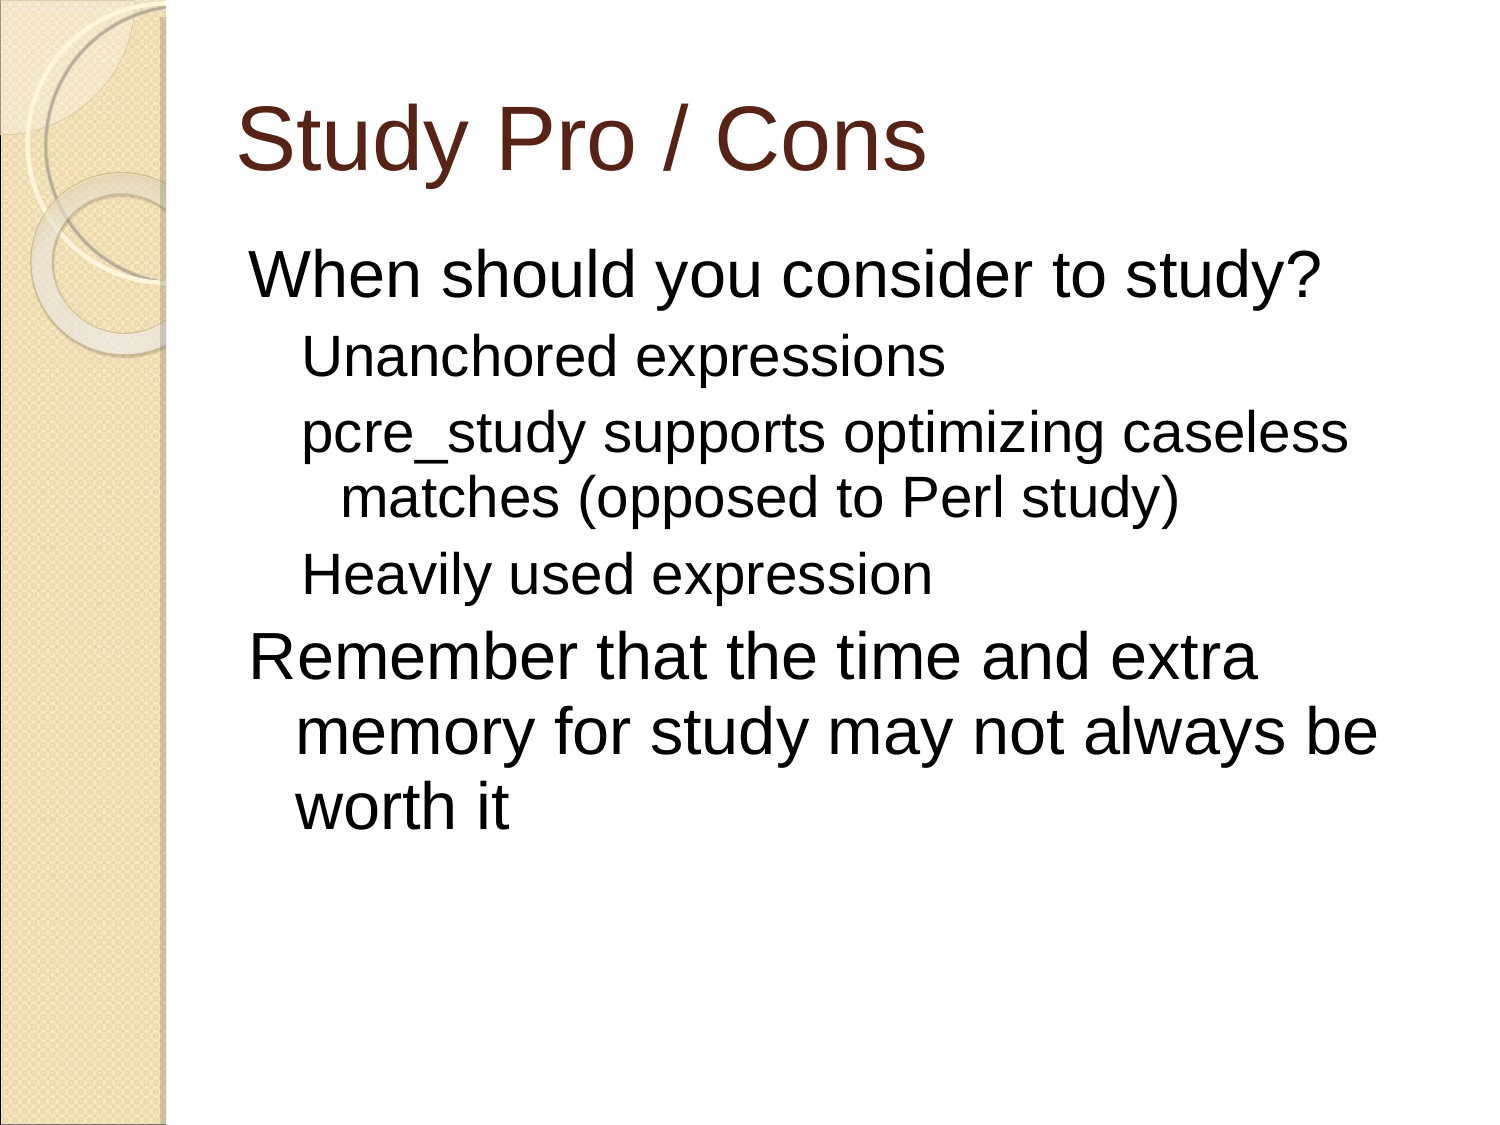

# Study Pro / Cons
When should you consider to study?
Unanchored expressions
pcre_study supports optimizing caseless matches (opposed to Perl study)
Heavily used expression
Remember that the time and extra memory for study may not always be worth it